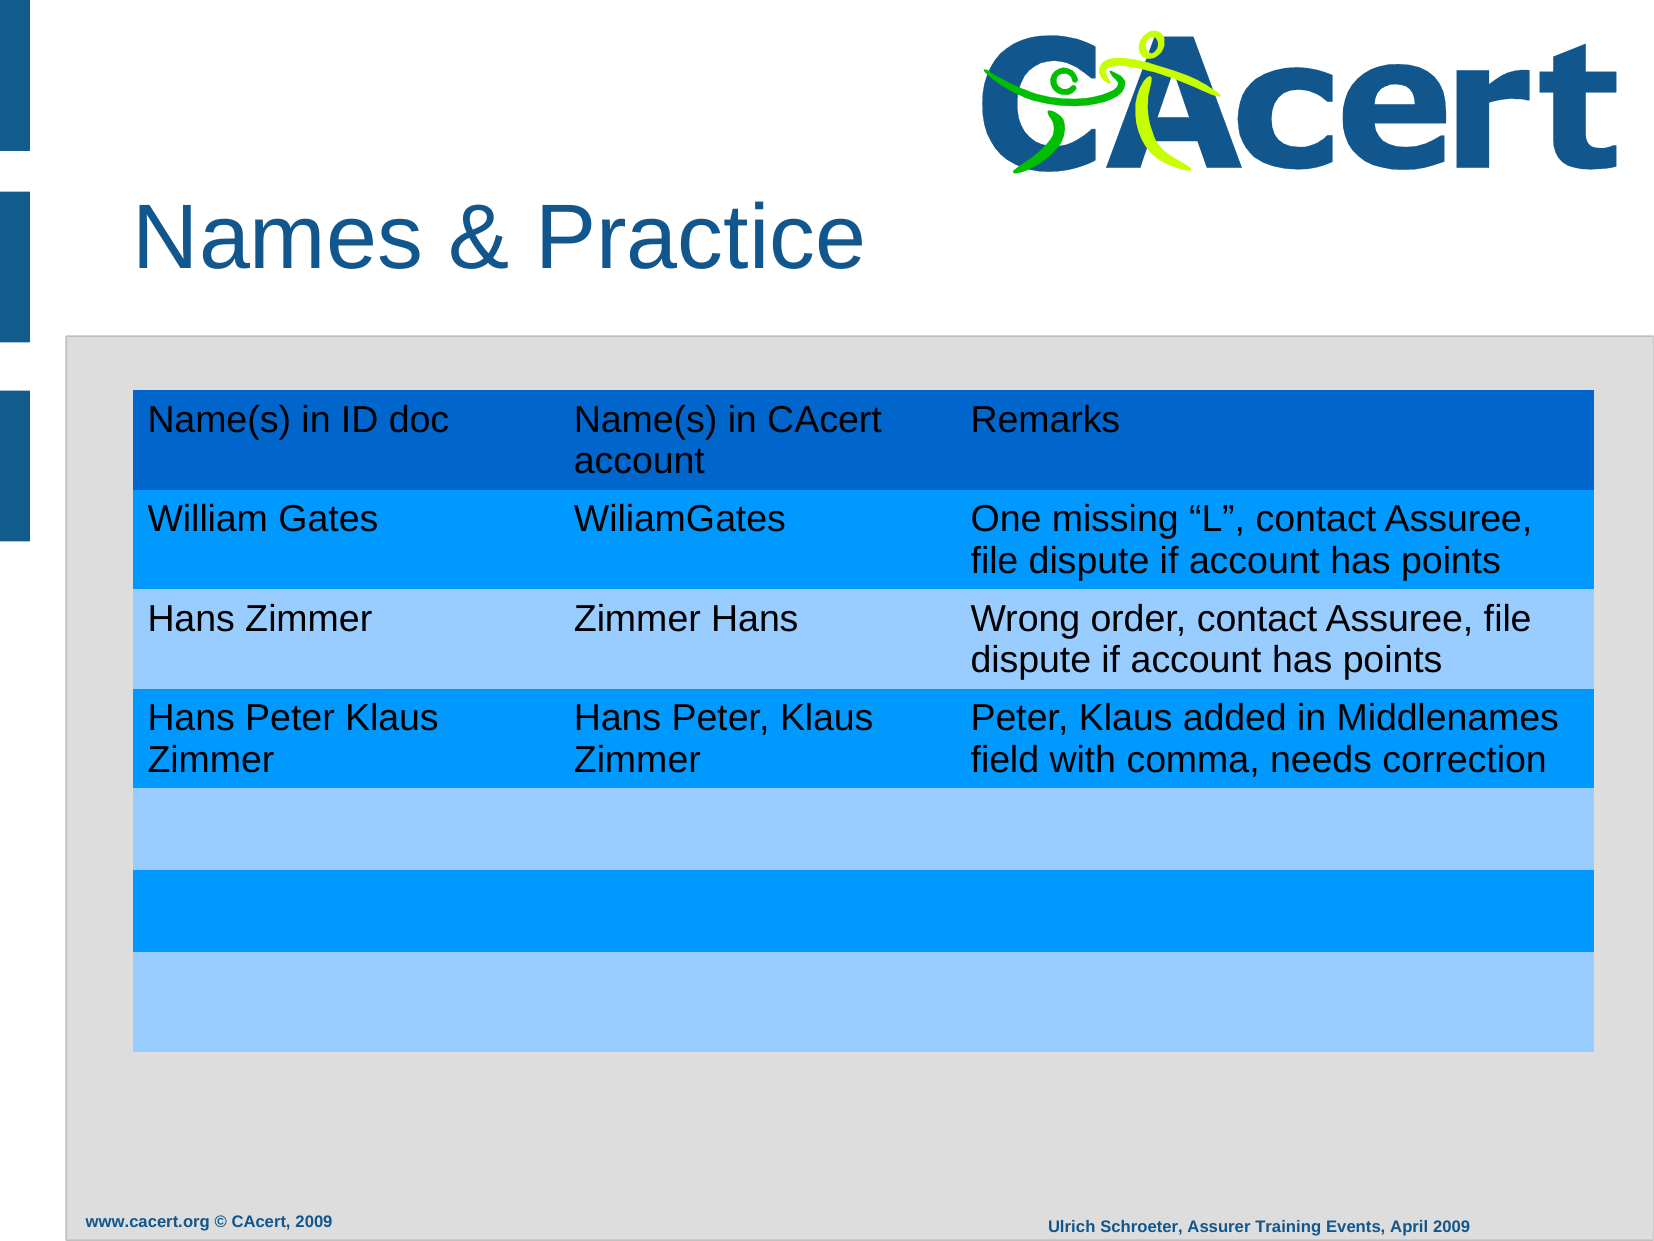

Names & Practice
| Name(s) in ID doc | Name(s) in CAcert account | Remarks |
| --- | --- | --- |
| William Gates | WiliamGates | One missing “L”, contact Assuree, file dispute if account has points |
| Hans Zimmer | Zimmer Hans | Wrong order, contact Assuree, file dispute if account has points |
| Hans Peter Klaus Zimmer | Hans Peter, Klaus Zimmer | Peter, Klaus added in Middlenames field with comma, needs correction |
| | | |
| | | |
| | | |